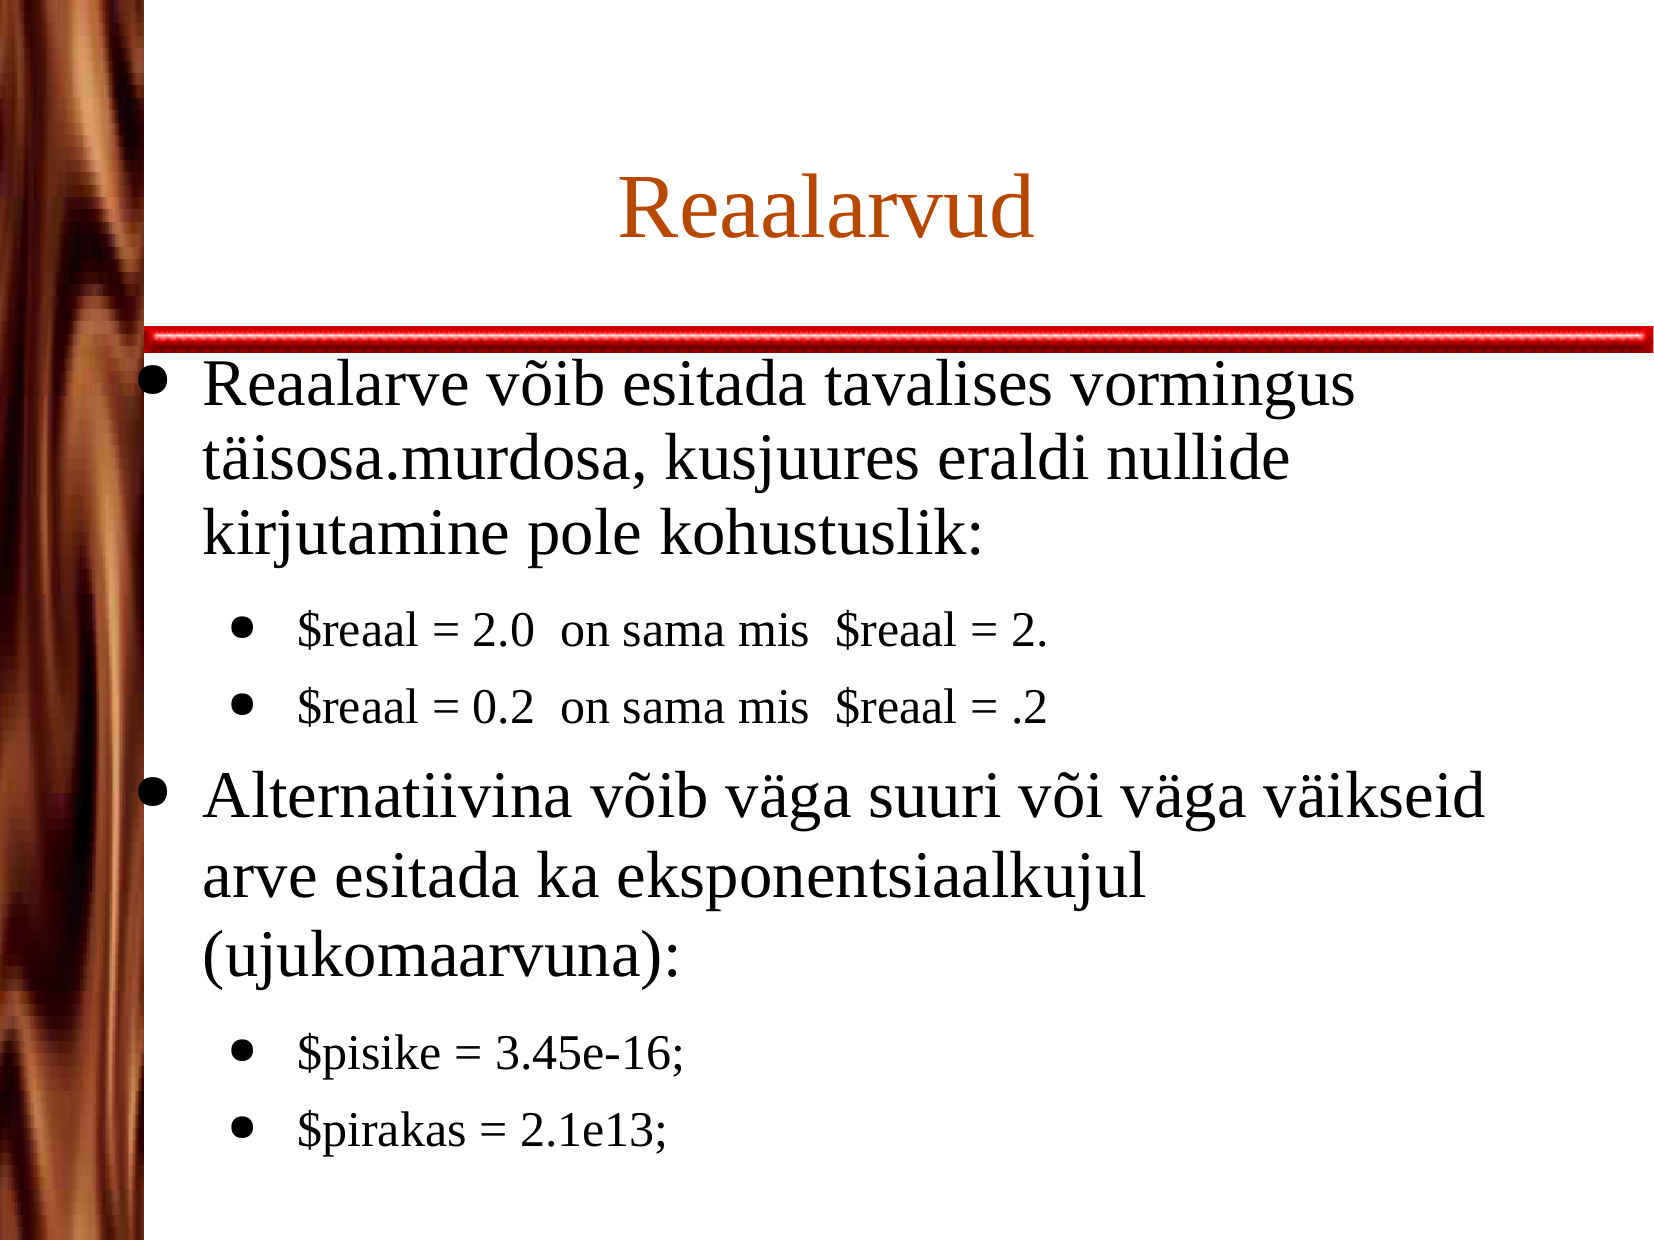

# Reaalarvud
Reaalarve võib esitada tavalises vormingus täisosa.murdosa, kusjuures eraldi nullide kirjutamine pole kohustuslik:
$reaal = 2.0 on sama mis $reaal = 2.
$reaal = 0.2 on sama mis $reaal = .2
Alternatiivina võib väga suuri või väga väikseid arve esitada ka eksponentsiaalkujul (ujukomaarvuna):
$pisike = 3.45e-16;
$pirakas = 2.1e13;